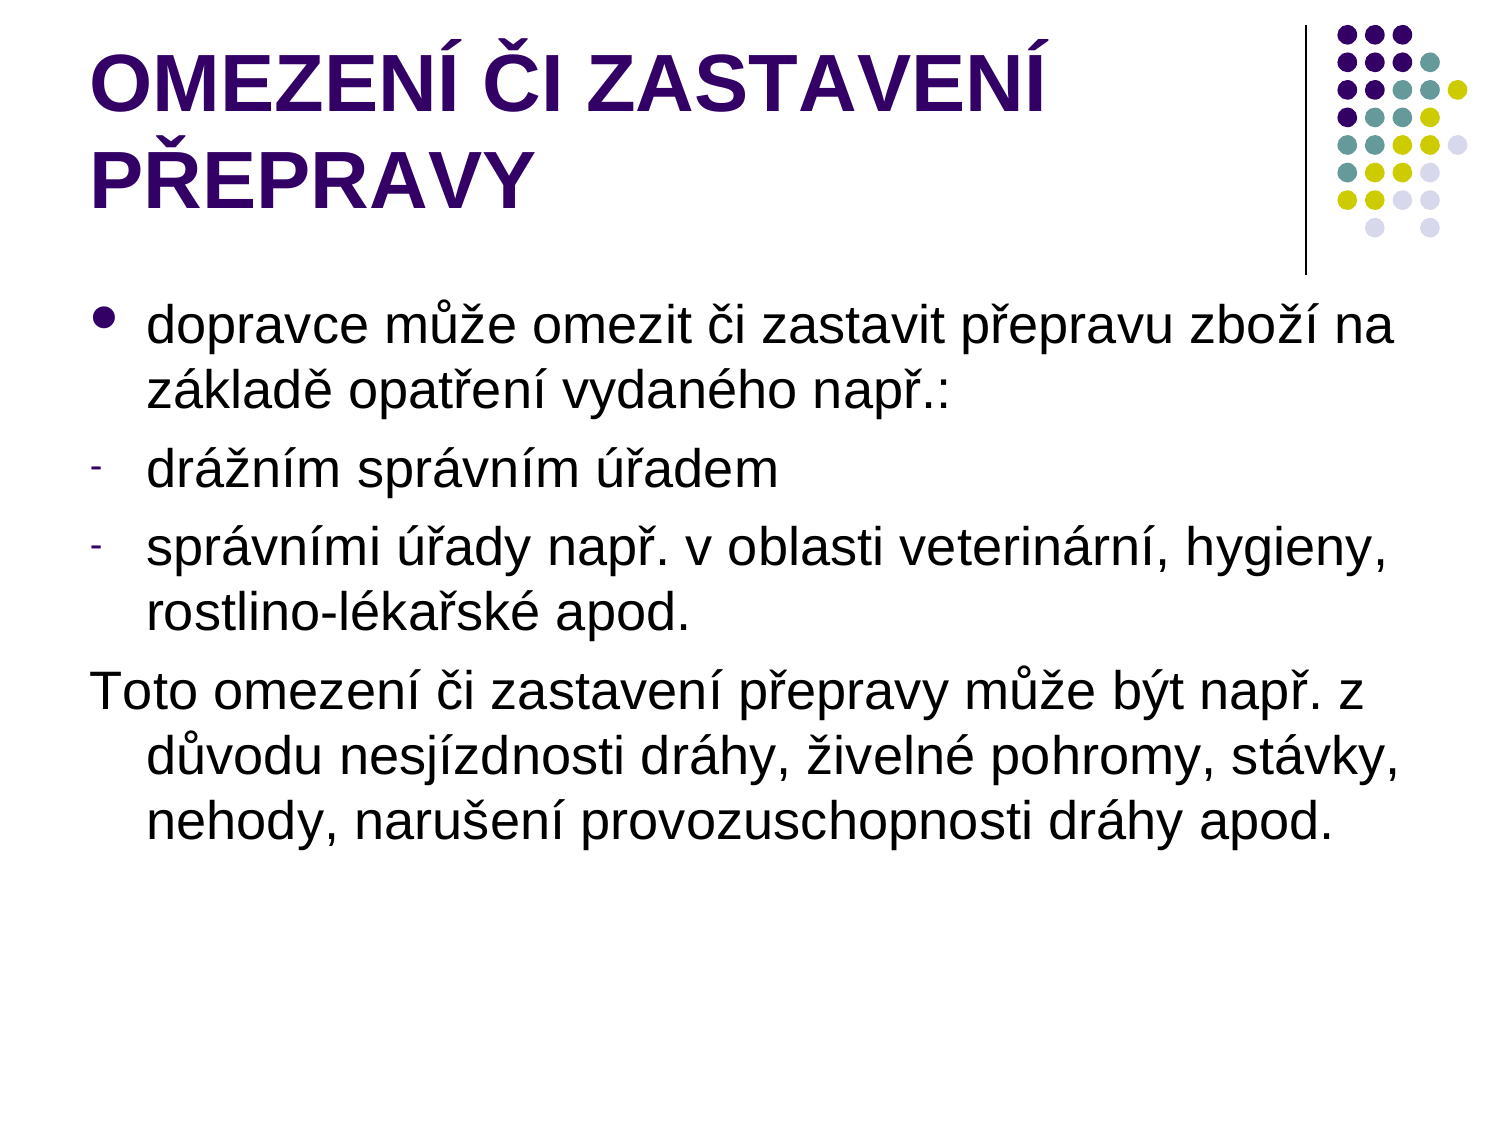

# OMEZENÍ ČI ZASTAVENÍ PŘEPRAVY
dopravce může omezit či zastavit přepravu zboží na základě opatření vydaného např.:
drážním správním úřadem
správními úřady např. v oblasti veterinární, hygieny, rostlino-lékařské apod.
Toto omezení či zastavení přepravy může být např. z důvodu nesjízdnosti dráhy, živelné pohromy, stávky, nehody, narušení provozuschopnosti dráhy apod.